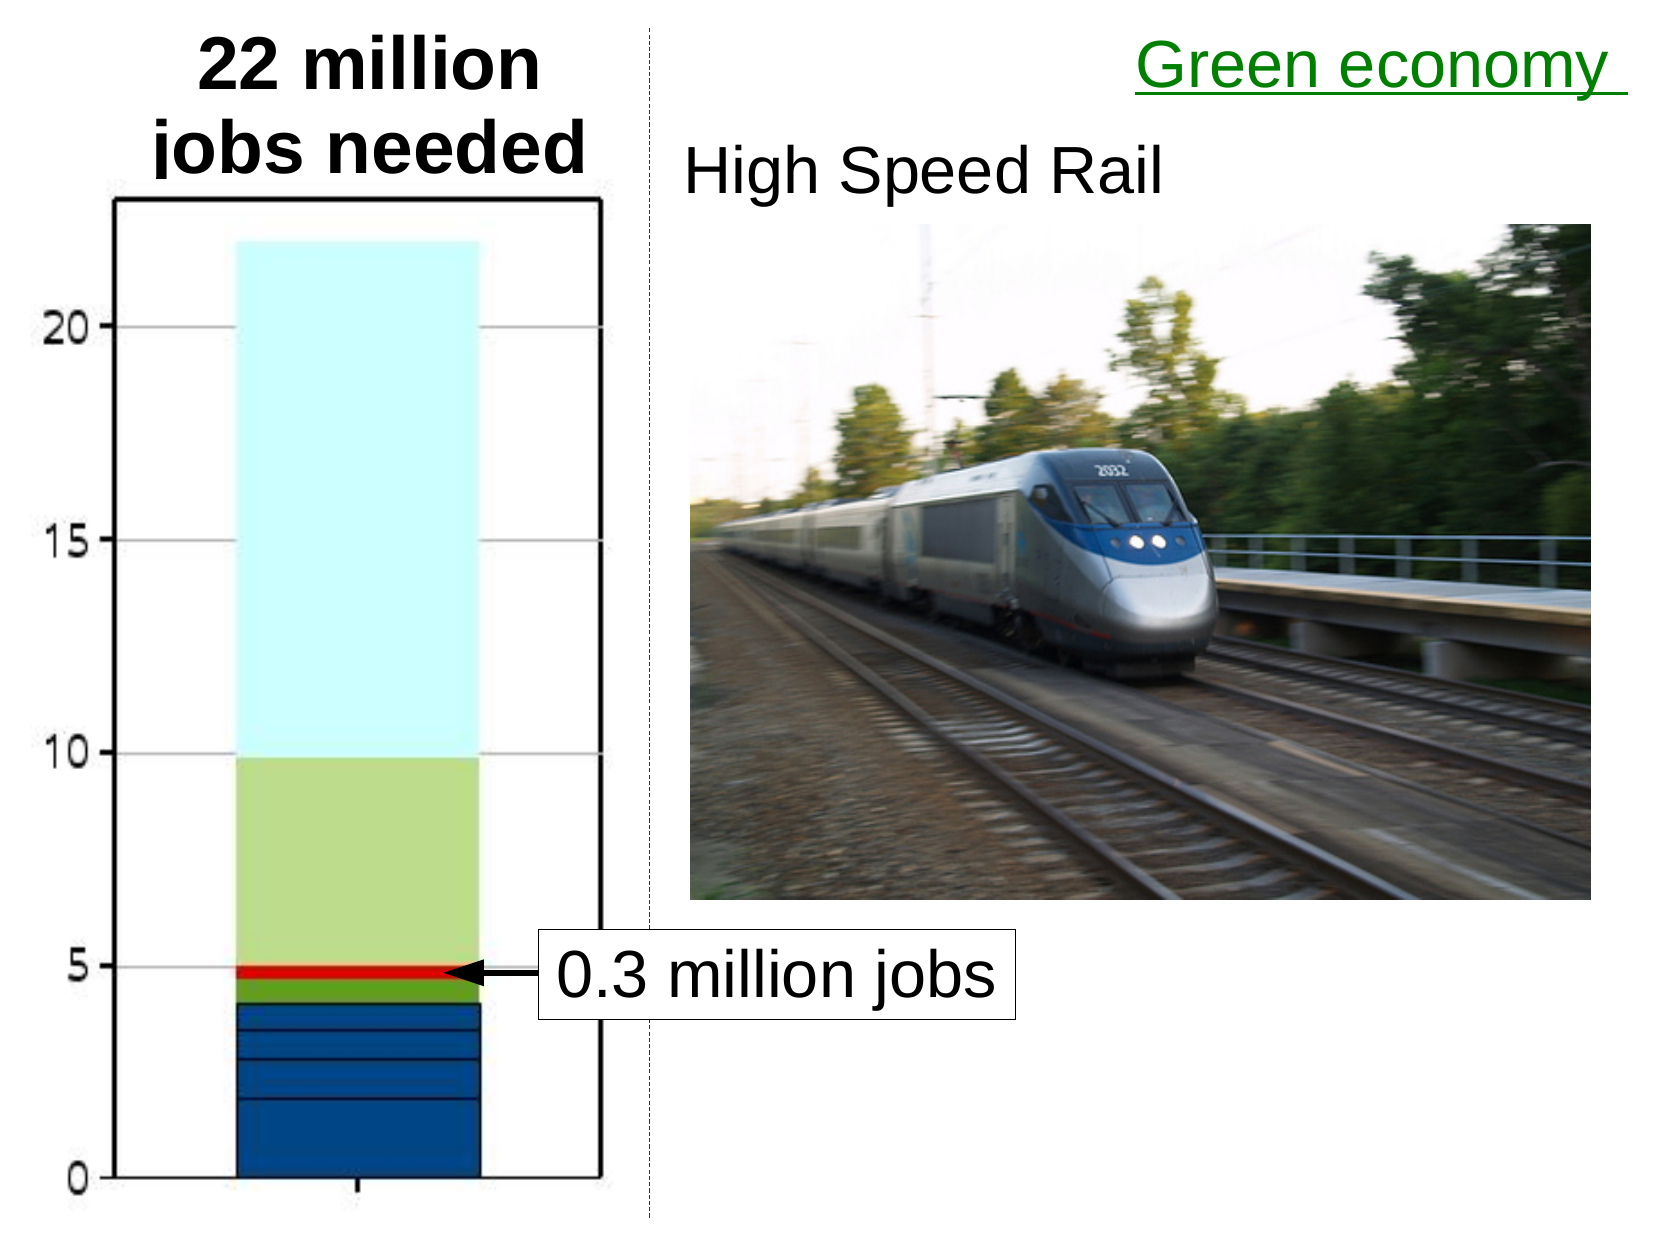

22 million
jobs needed
Green economy
High Speed Rail
0.3 million jobs